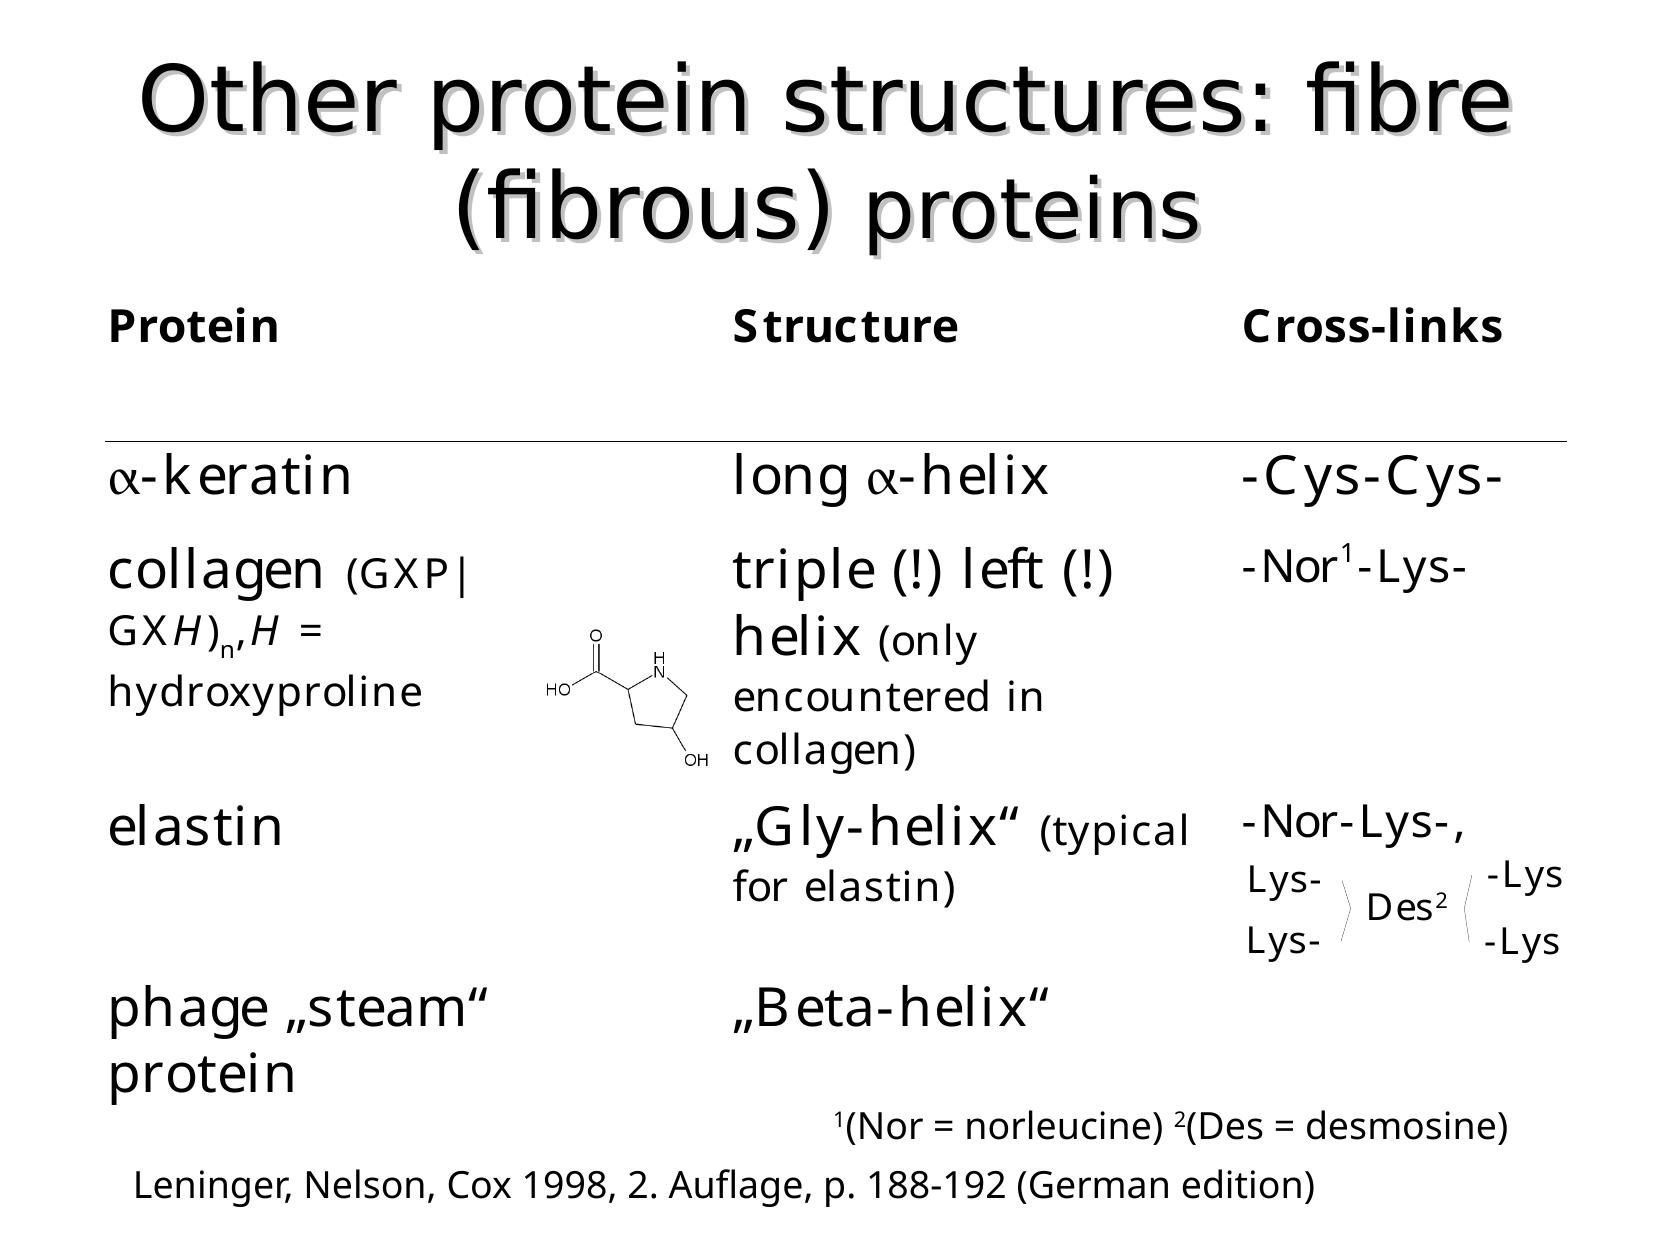

# Other protein structures: fibre (fibrous) proteins
1(Nor = norleucine) 2(Des = desmosine)
Leninger, Nelson, Cox 1998, 2. Auflage, p. 188-192 (German edition)